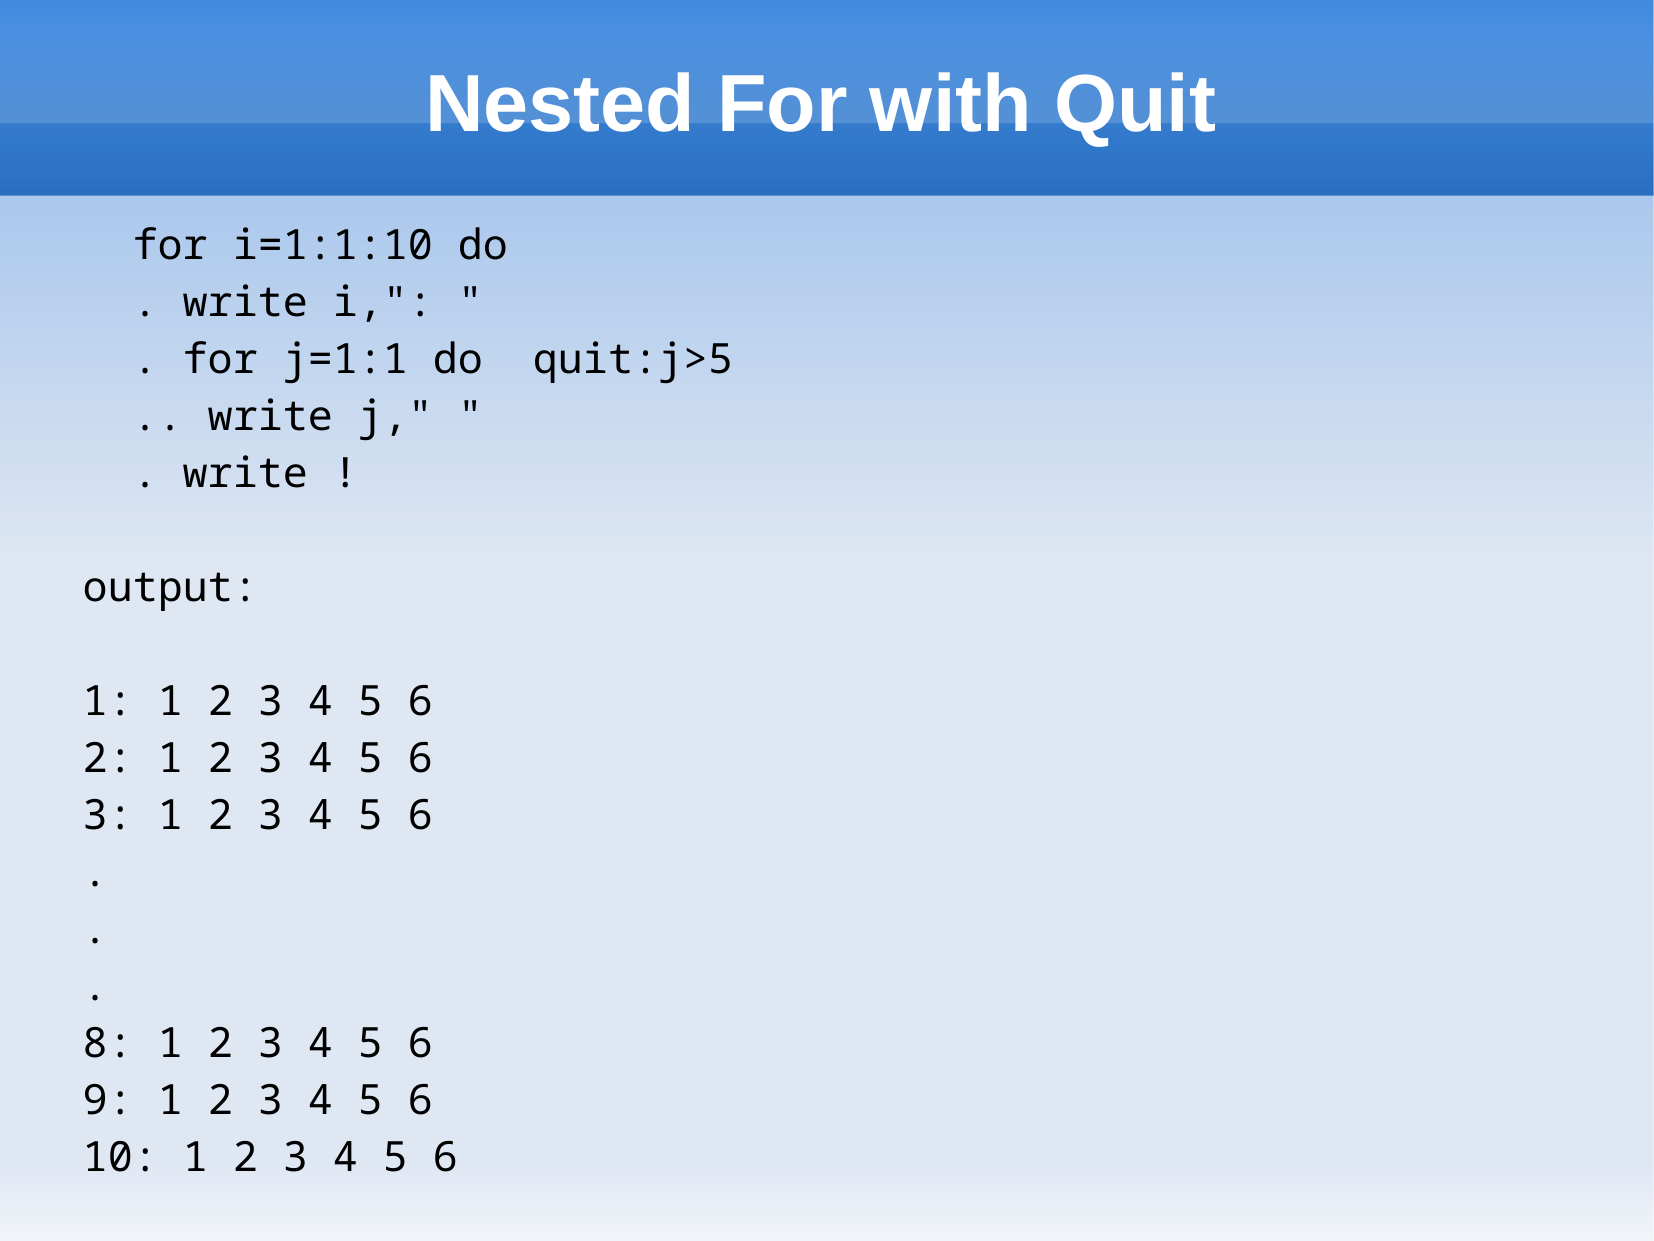

# Nested For with Quit
 for i=1:1:10 do
 . write i,": "
 . for j=1:1 do quit:j>5
 .. write j," "
 . write !
output:
1: 1 2 3 4 5 6
2: 1 2 3 4 5 6
3: 1 2 3 4 5 6
.
.
.
8: 1 2 3 4 5 6
9: 1 2 3 4 5 6
10: 1 2 3 4 5 6